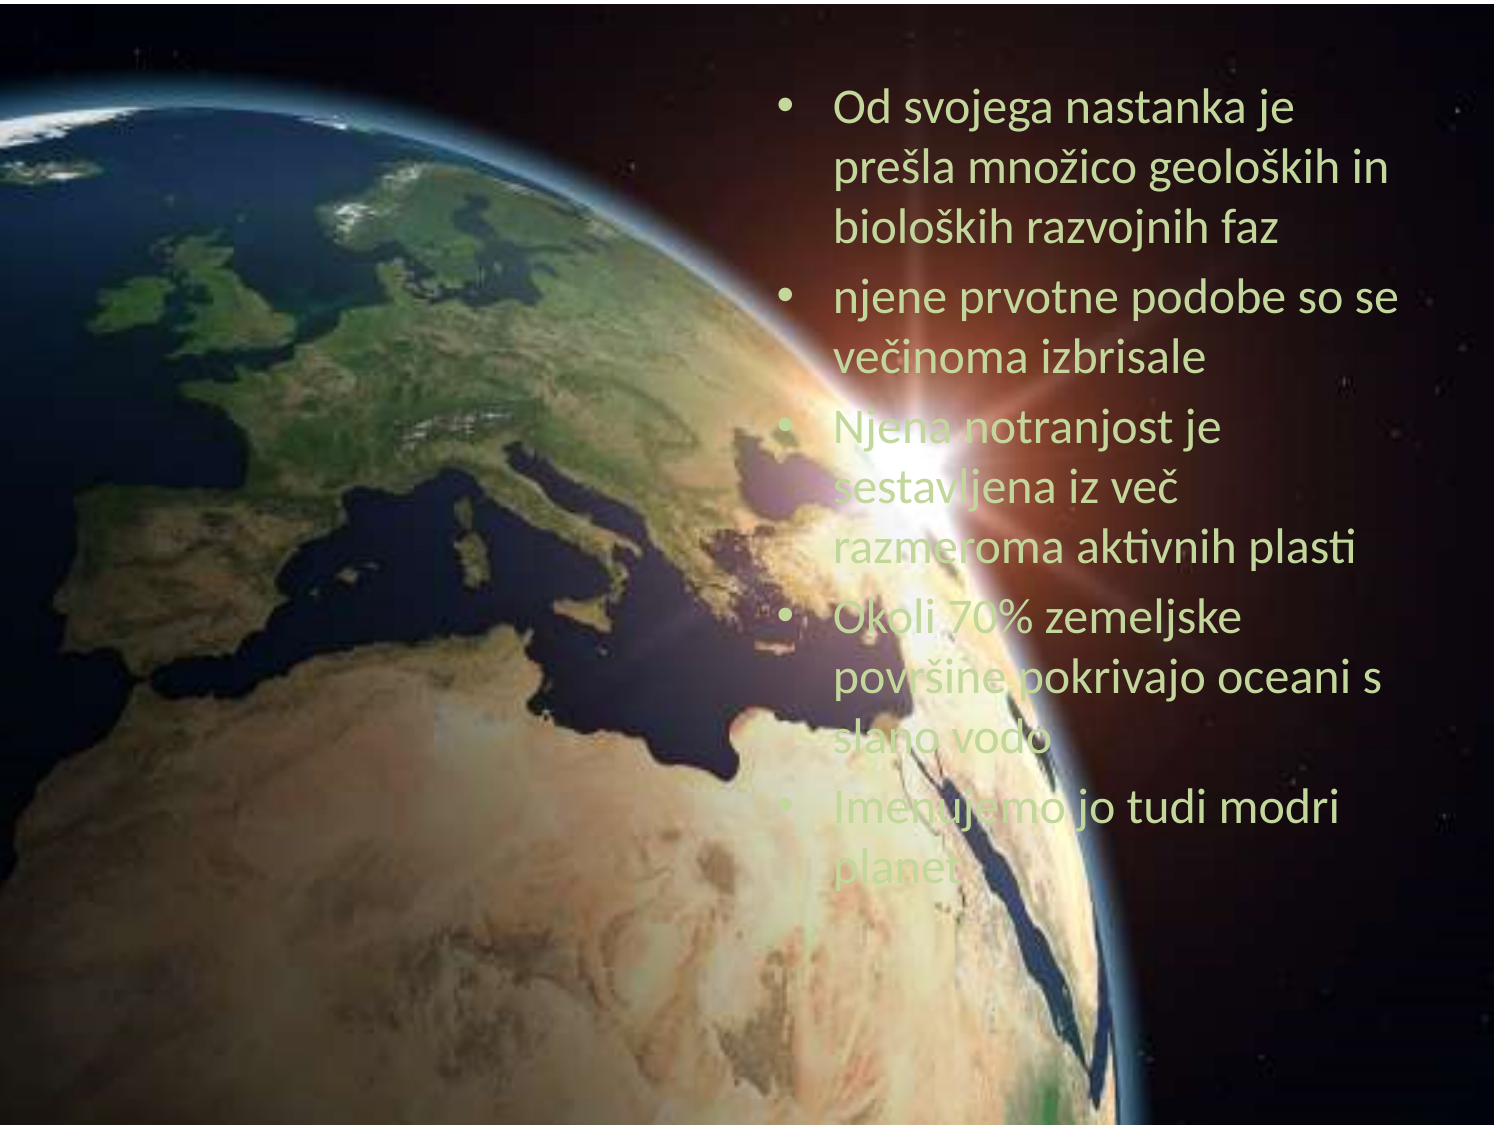

Od svojega nastanka je prešla množico geoloških in bioloških razvojnih faz
njene prvotne podobe so se večinoma izbrisale
Njena notranjost je sestavljena iz več razmeroma aktivnih plasti
Okoli 70% zemeljske površine pokrivajo oceani s slano vodo
Imenujemo jo tudi modri planet
#